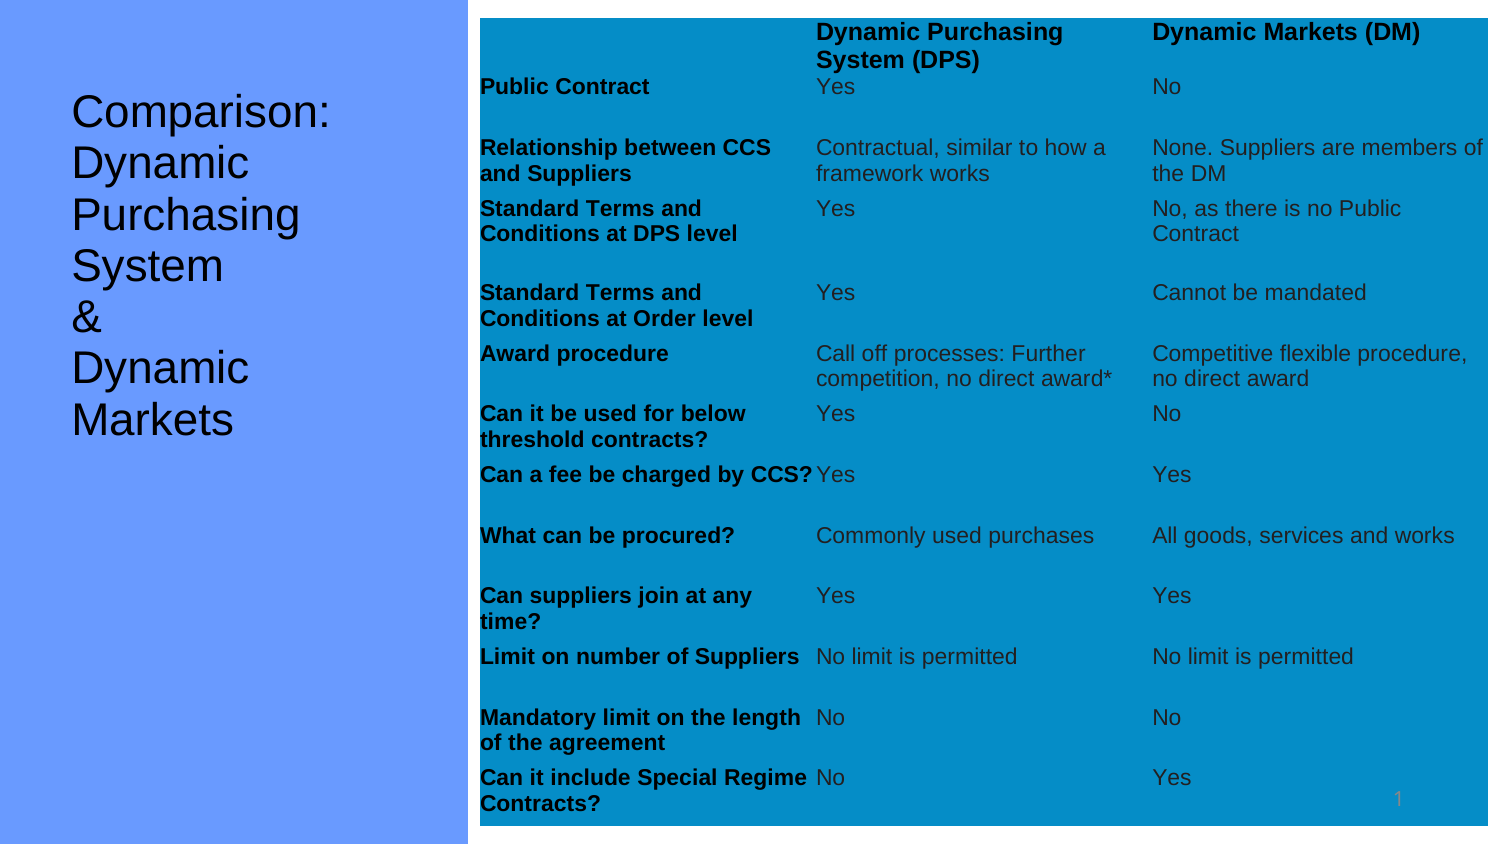

| | Dynamic Purchasing System (DPS) | Dynamic Markets (DM) |
| --- | --- | --- |
| Public Contract | Yes | No |
| Relationship between CCS and Suppliers | Contractual, similar to how a framework works | None. Suppliers are members of the DM |
| Standard Terms and Conditions at DPS level | Yes | No, as there is no Public Contract |
| Standard Terms and Conditions at Order level | Yes | Cannot be mandated |
| Award procedure | Call off processes: Further competition, no direct award\* | Competitive flexible procedure, no direct award |
| Can it be used for below threshold contracts? | Yes | No |
| Can a fee be charged by CCS? | Yes | Yes |
| What can be procured? | Commonly used purchases | All goods, services and works |
| Can suppliers join at any time? | Yes | Yes |
| Limit on number of Suppliers | No limit is permitted | No limit is permitted |
| Mandatory limit on the length of the agreement | No | No |
| Can it include Special Regime Contracts? | No | Yes |
# Comparison:
Dynamic Purchasing System
&
Dynamic Markets